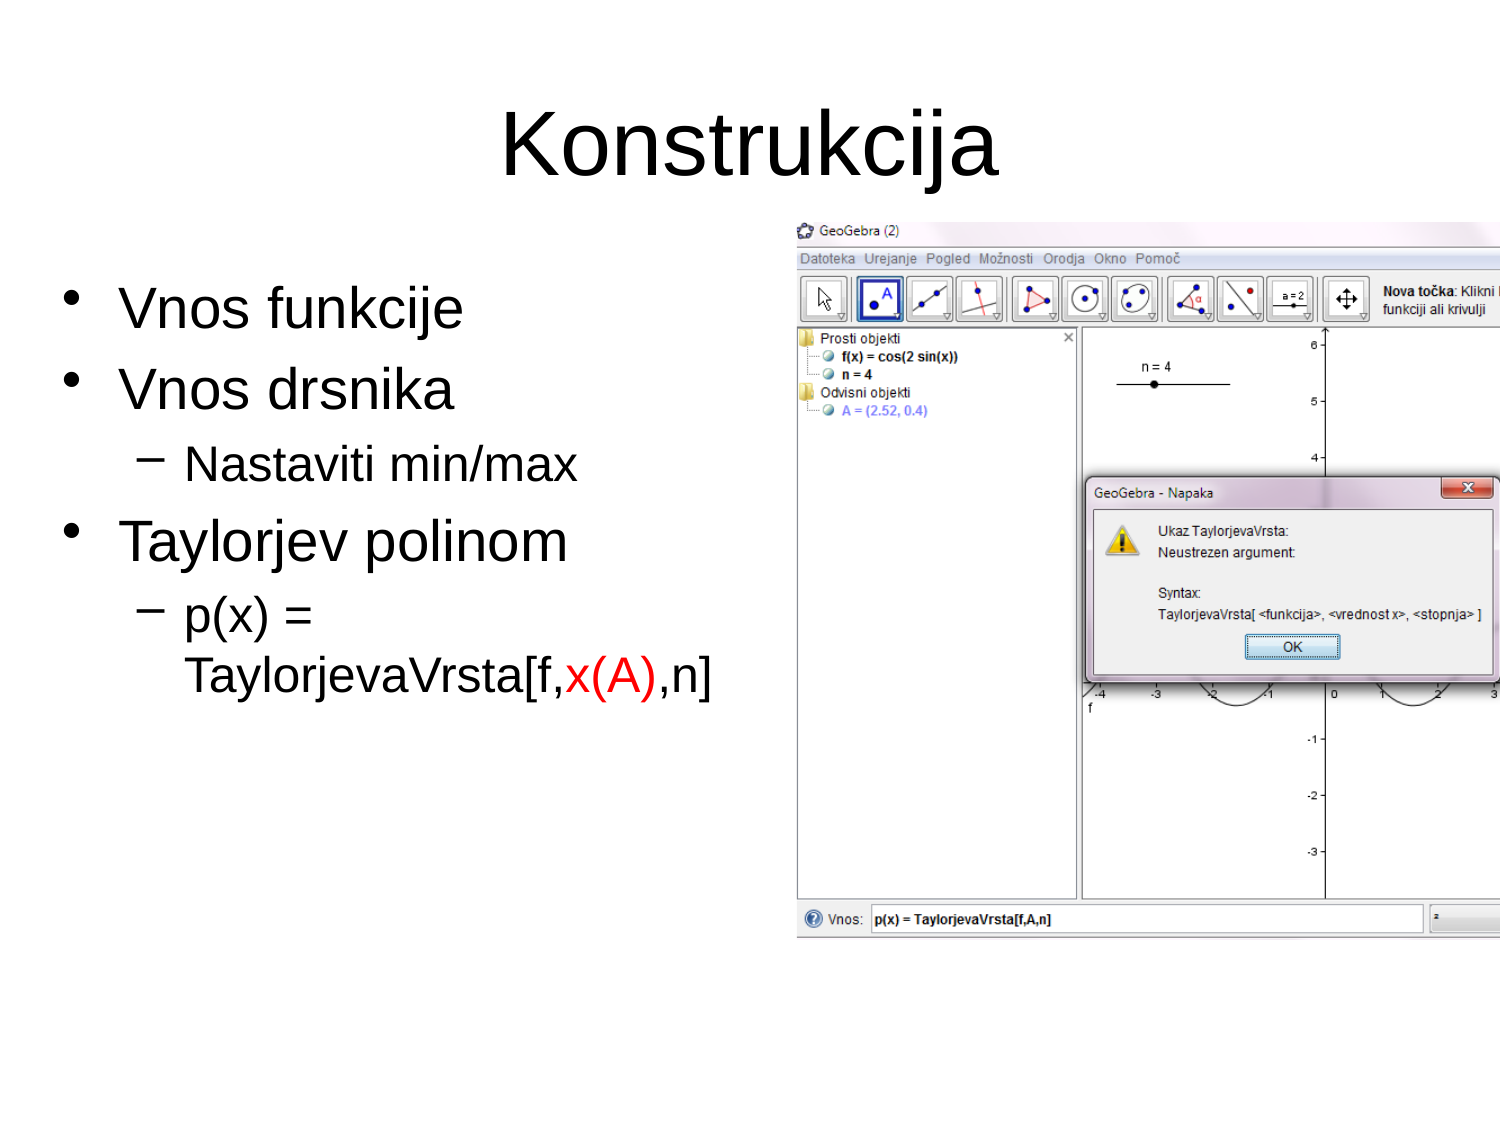

# Konstrukcija
Vnos funkcije
Vnos drsnika
Nastaviti min/max
Taylorjev polinom
p(x) = TaylorjevaVrsta[f,x(A),n]